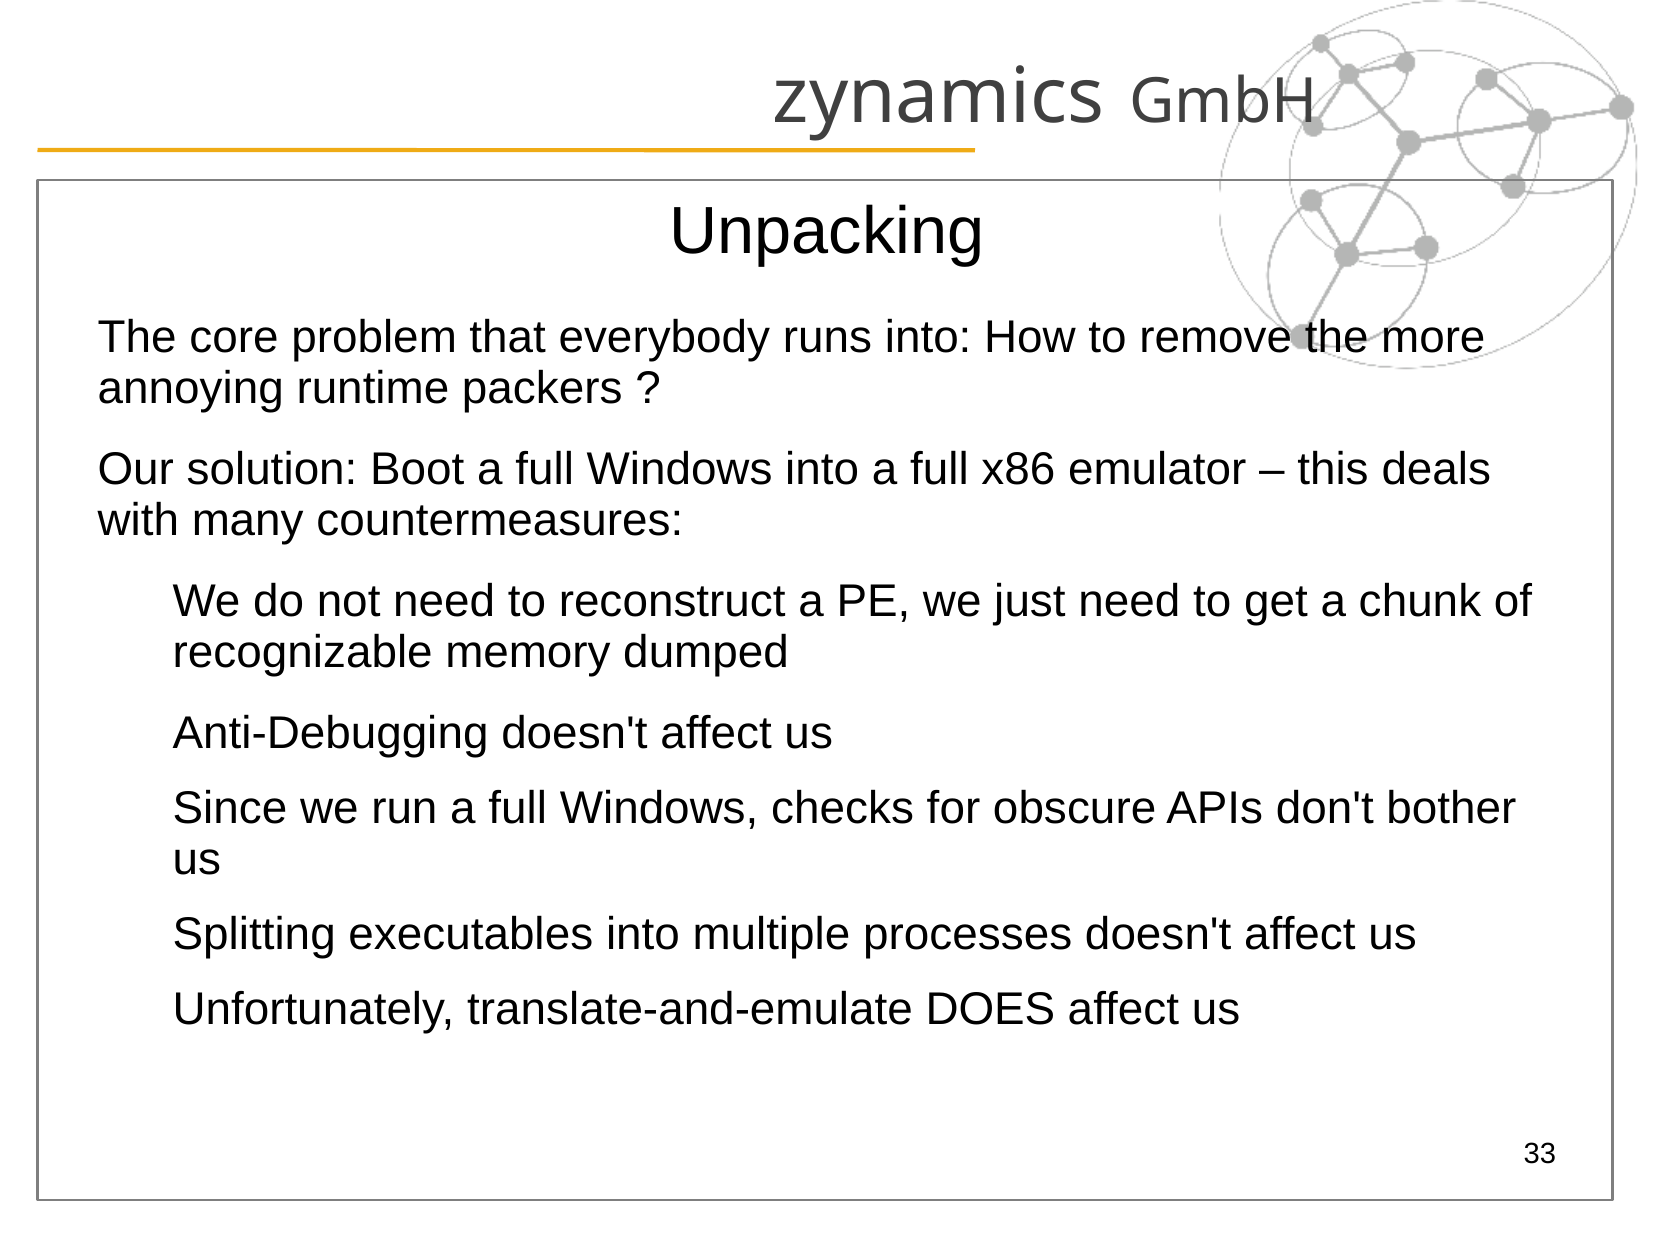

zynamics GmbH
# Unpacking
The core problem that everybody runs into: How to remove the more annoying runtime packers ?
Our solution: Boot a full Windows into a full x86 emulator – this deals with many countermeasures:
 	We do not need to reconstruct a PE, we just need to get a chunk of 	recognizable memory dumped
 	Anti-Debugging doesn't affect us
 	Since we run a full Windows, checks for obscure APIs don't bother 	us
 	Splitting executables into multiple processes doesn't affect us
 	Unfortunately, translate-and-emulate DOES affect us